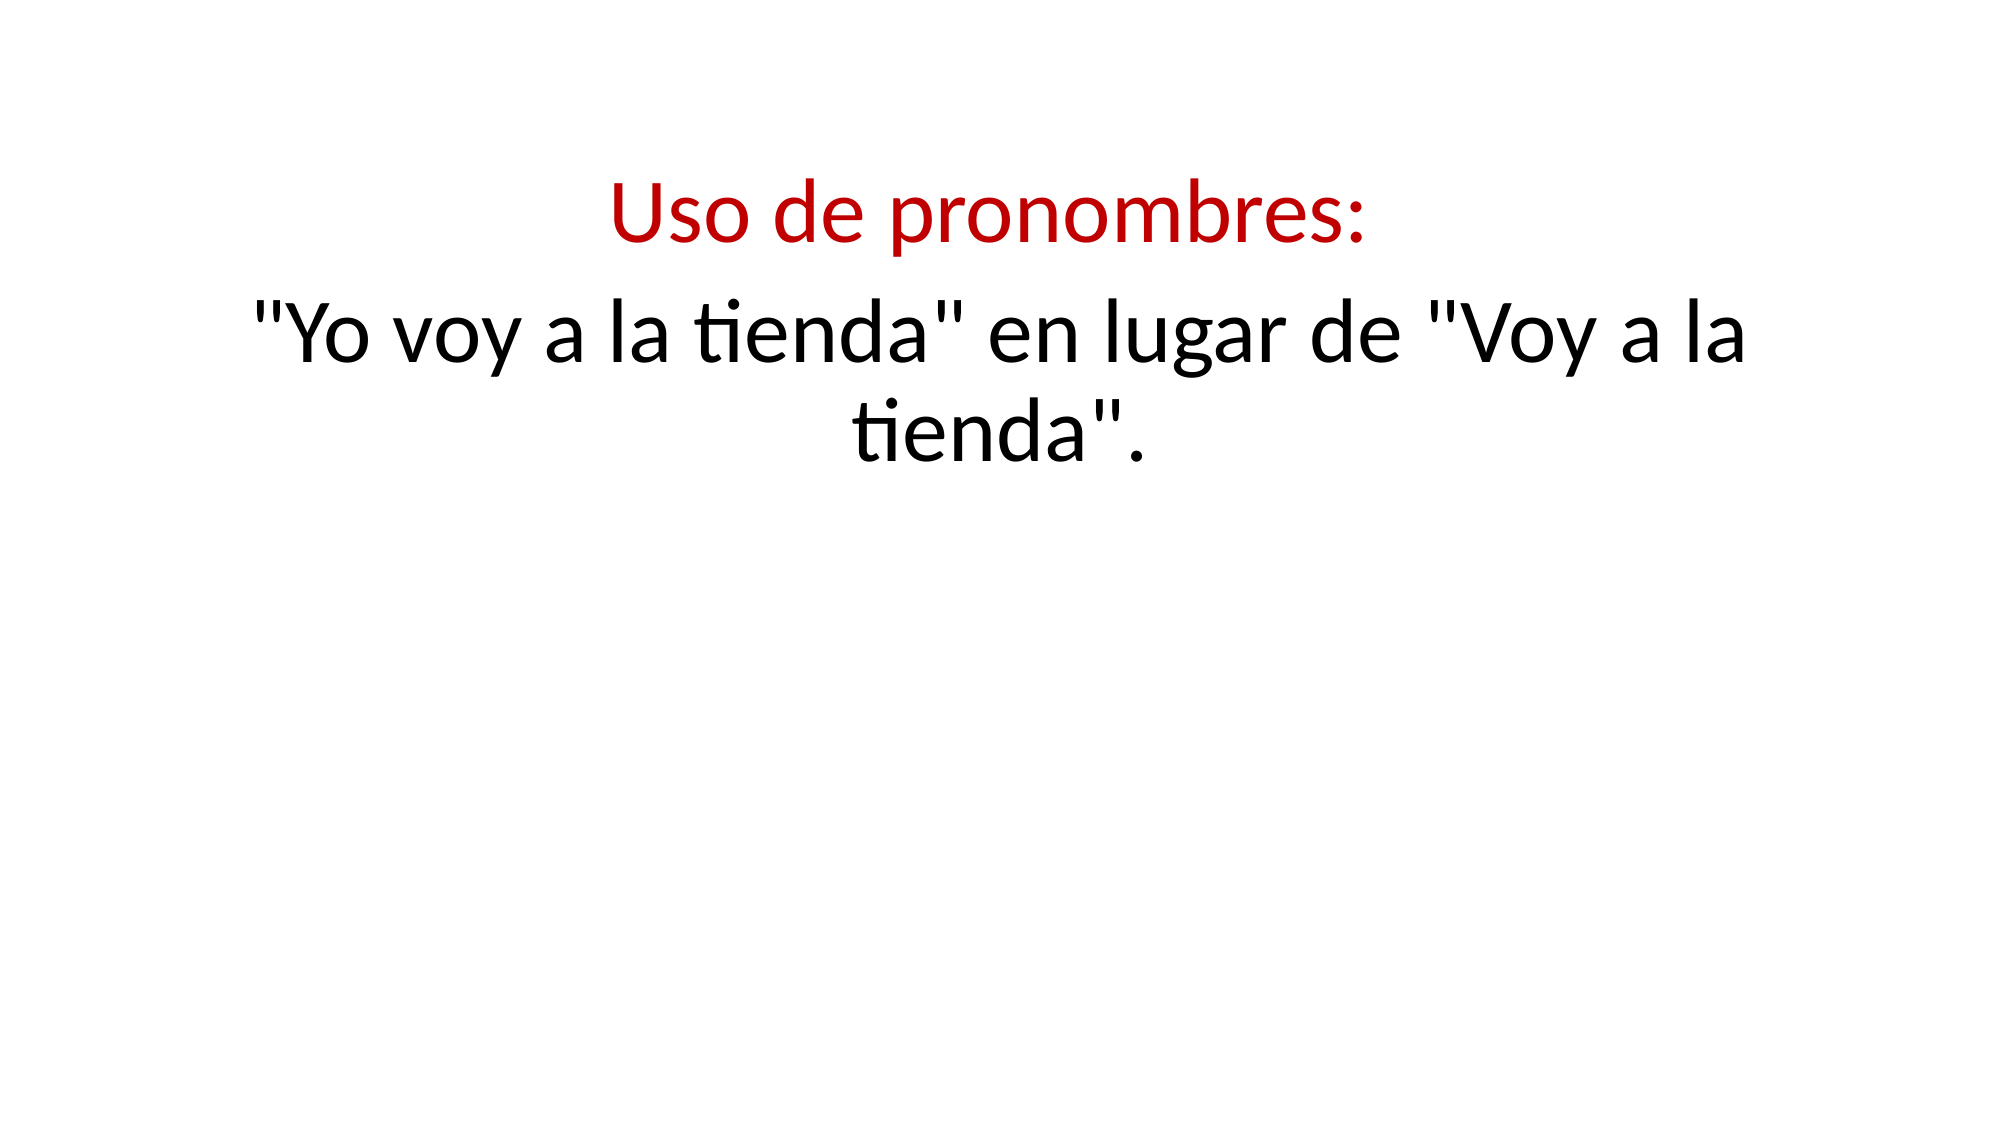

# Uso de pronombres:
"Yo voy a la tienda" en lugar de "Voy a la tienda".